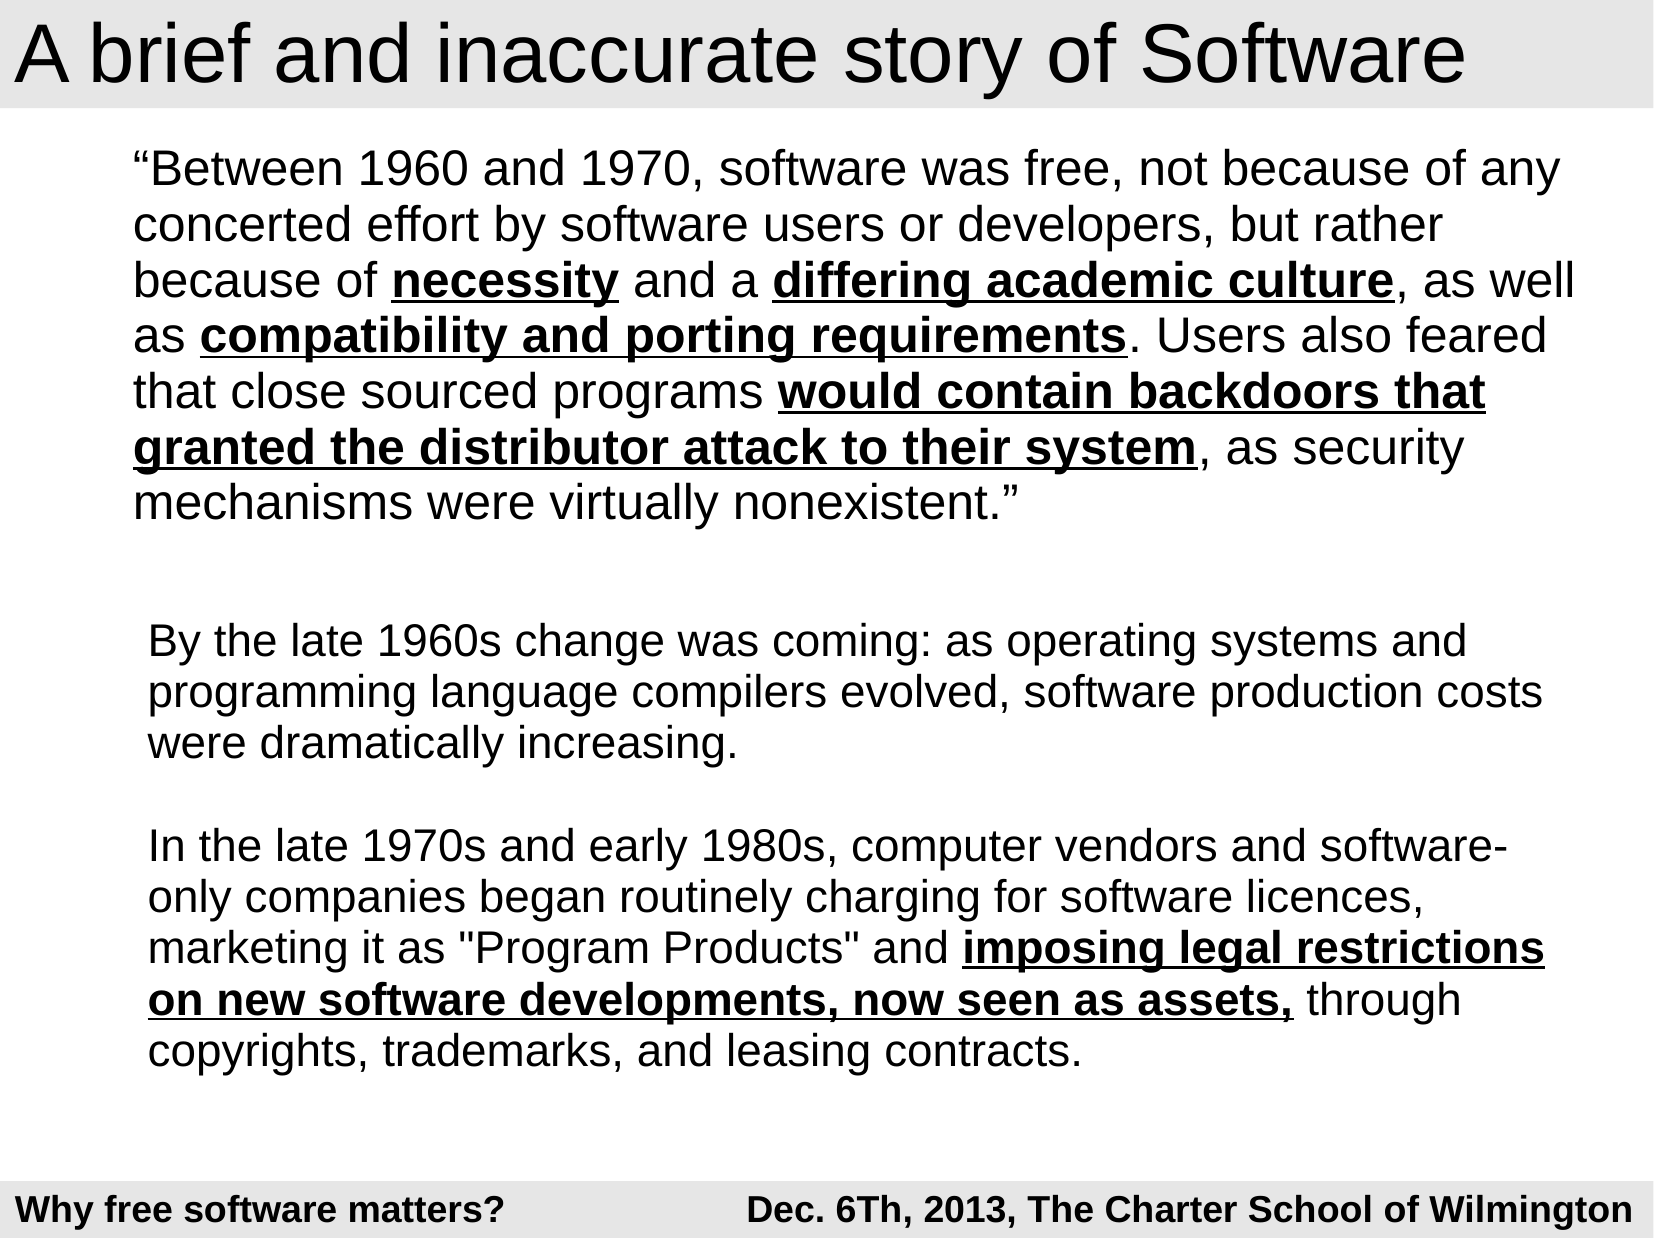

A brief and inaccurate story of Software
“Between 1960 and 1970, software was free, not because of any concerted effort by software users or developers, but rather because of necessity and a differing academic culture, as well as compatibility and porting requirements. Users also feared that close sourced programs would contain backdoors that granted the distributor attack to their system, as security mechanisms were virtually nonexistent.”
By the late 1960s change was coming: as operating systems and programming language compilers evolved, software production costs were dramatically increasing.
In the late 1970s and early 1980s, computer vendors and software-only companies began routinely charging for software licences, marketing it as "Program Products" and imposing legal restrictions on new software developments, now seen as assets, through copyrights, trademarks, and leasing contracts.
Why free software matters? Dec. 6Th, 2013, The Charter School of Wilmington